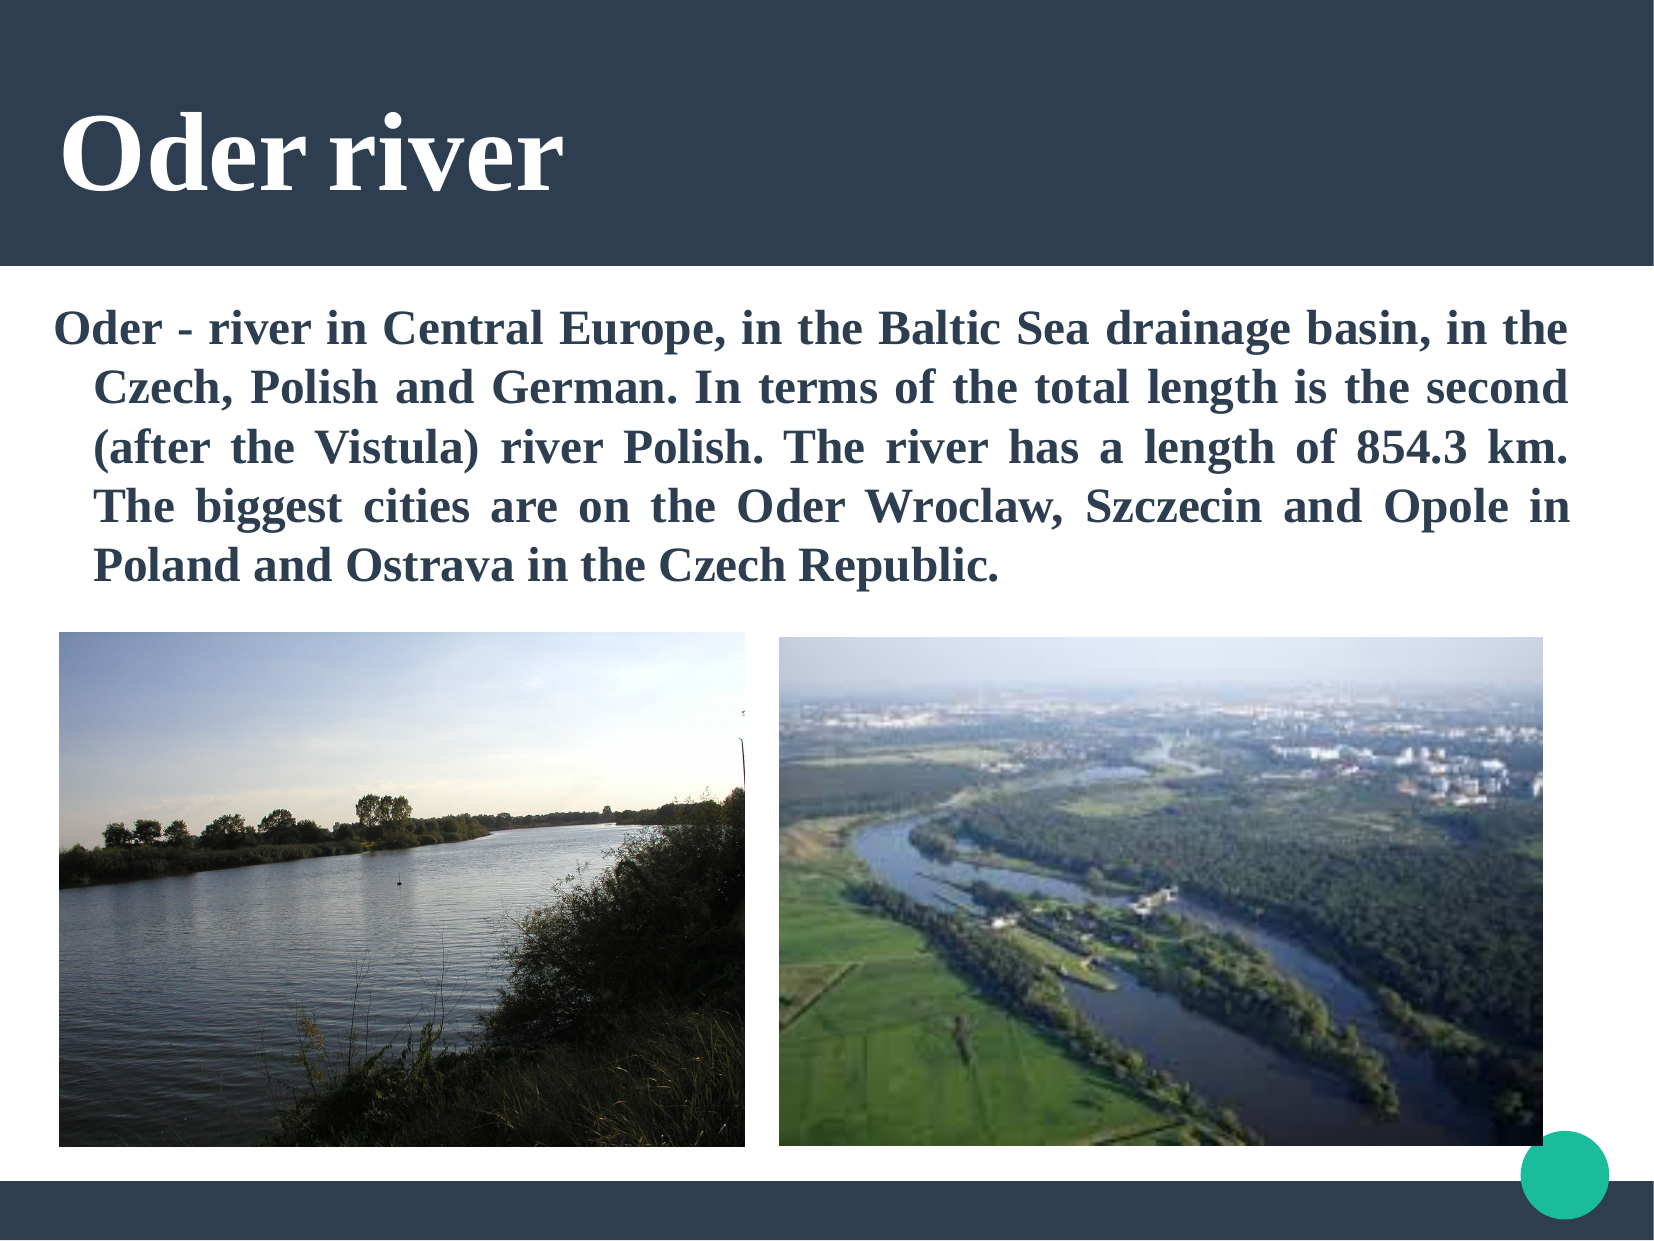

# Oder river
Oder - river in Central Europe, in the Baltic Sea drainage basin, in the Czech, Polish and German. In terms of the total length is the second (after the Vistula) river Polish. The river has a length of 854.3 km. The biggest cities are on the Oder Wroclaw, Szczecin and Opole in Poland and Ostrava in the Czech Republic.